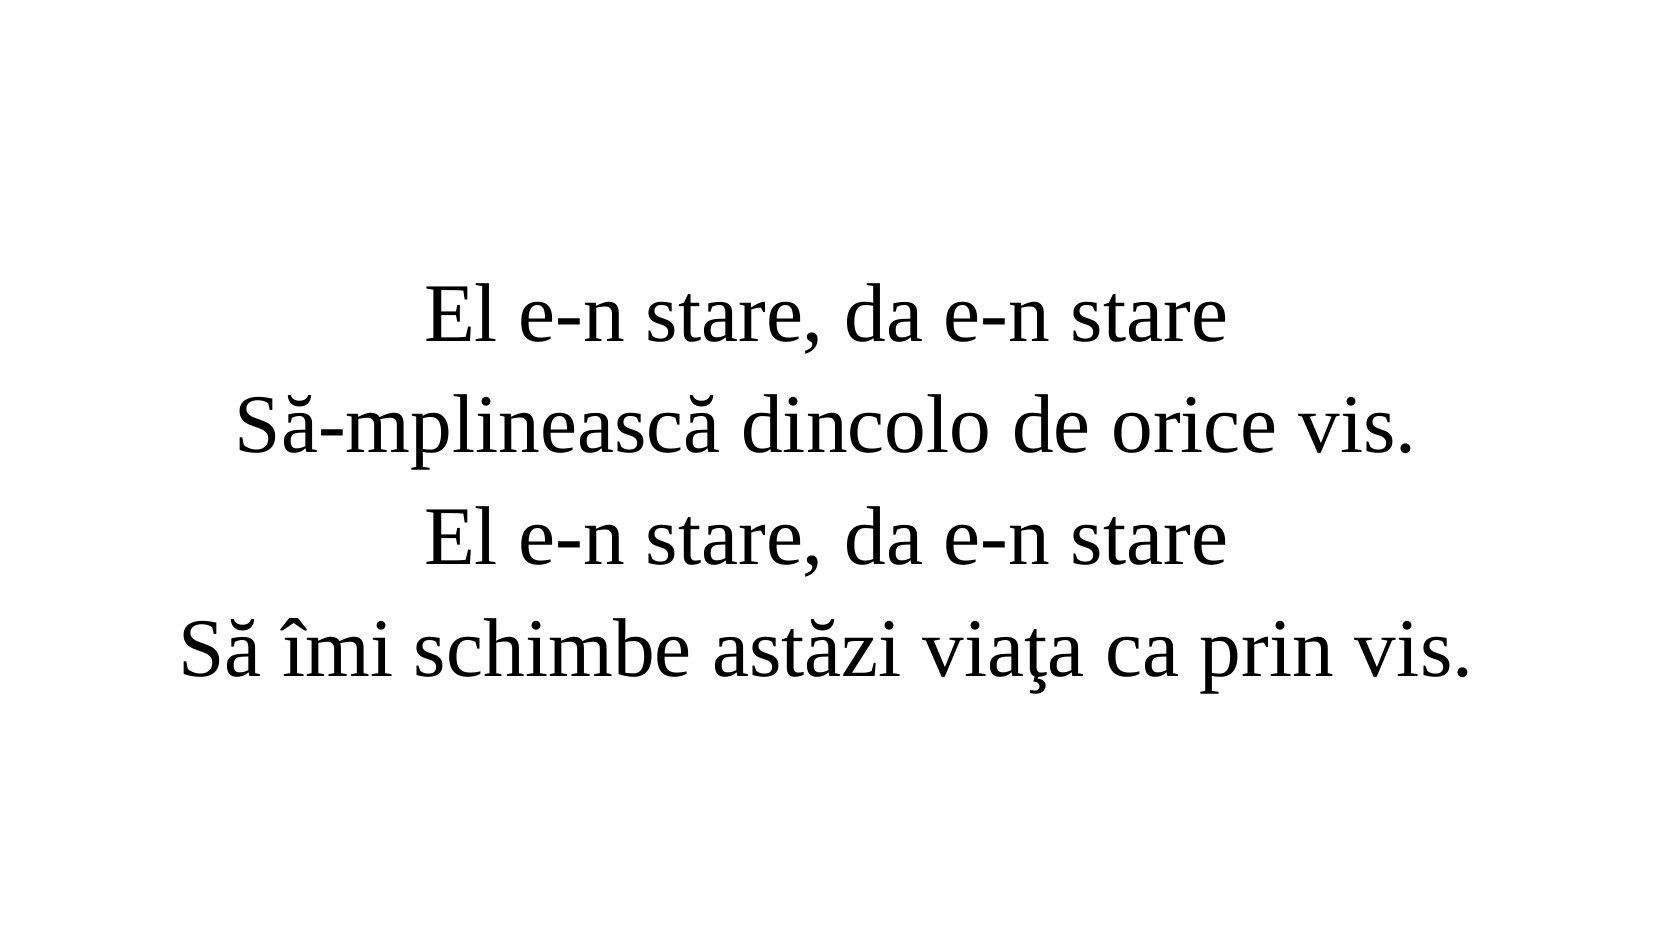

# El e-n stare, da e-n stare
Să-mplinească dincolo de orice vis.
El e-n stare, da e-n stare
Să îmi schimbe astăzi viaţa ca prin vis.